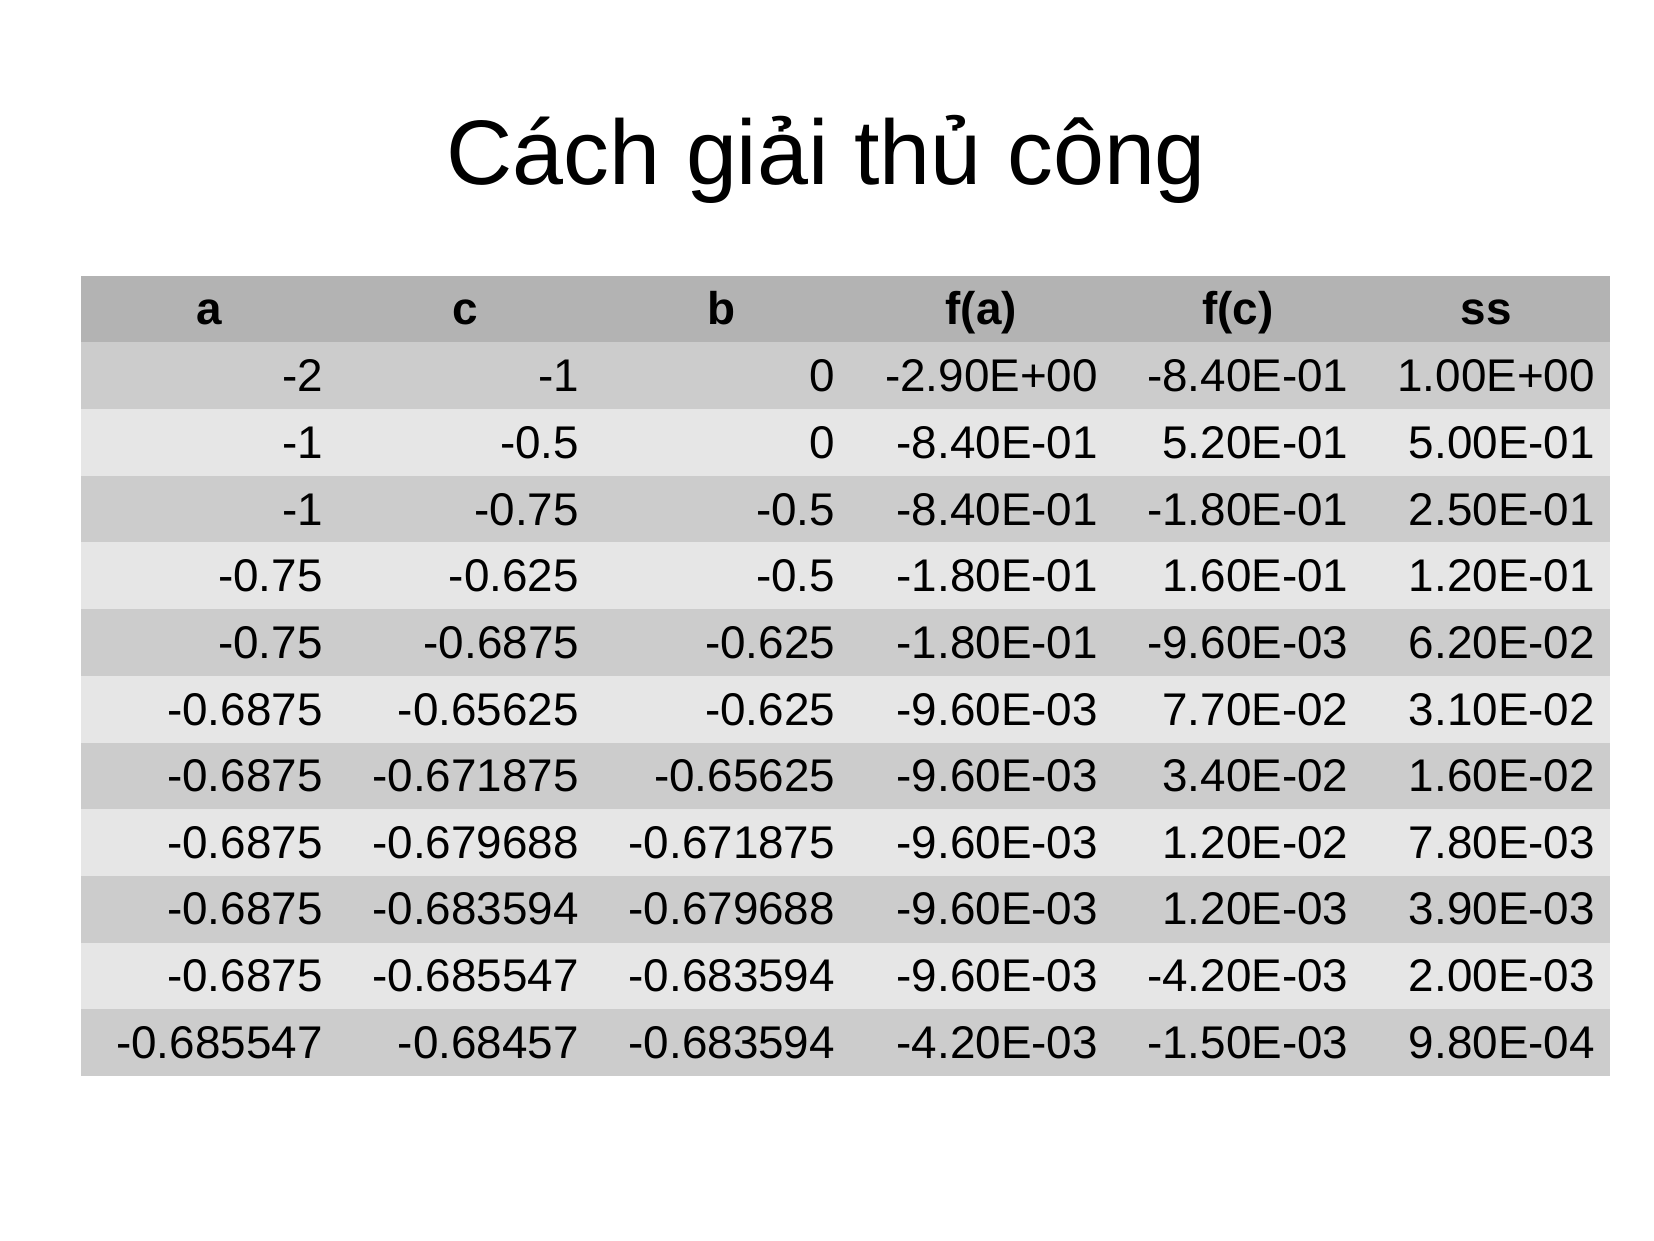

# Cách giải thủ công
| a | c | b | f(a) | f(c) | ss |
| --- | --- | --- | --- | --- | --- |
| -2 | -1 | 0 | -2.90E+00 | -8.40E-01 | 1.00E+00 |
| -1 | -0.5 | 0 | -8.40E-01 | 5.20E-01 | 5.00E-01 |
| -1 | -0.75 | -0.5 | -8.40E-01 | -1.80E-01 | 2.50E-01 |
| -0.75 | -0.625 | -0.5 | -1.80E-01 | 1.60E-01 | 1.20E-01 |
| -0.75 | -0.6875 | -0.625 | -1.80E-01 | -9.60E-03 | 6.20E-02 |
| -0.6875 | -0.65625 | -0.625 | -9.60E-03 | 7.70E-02 | 3.10E-02 |
| -0.6875 | -0.671875 | -0.65625 | -9.60E-03 | 3.40E-02 | 1.60E-02 |
| -0.6875 | -0.679688 | -0.671875 | -9.60E-03 | 1.20E-02 | 7.80E-03 |
| -0.6875 | -0.683594 | -0.679688 | -9.60E-03 | 1.20E-03 | 3.90E-03 |
| -0.6875 | -0.685547 | -0.683594 | -9.60E-03 | -4.20E-03 | 2.00E-03 |
| -0.685547 | -0.68457 | -0.683594 | -4.20E-03 | -1.50E-03 | 9.80E-04 |